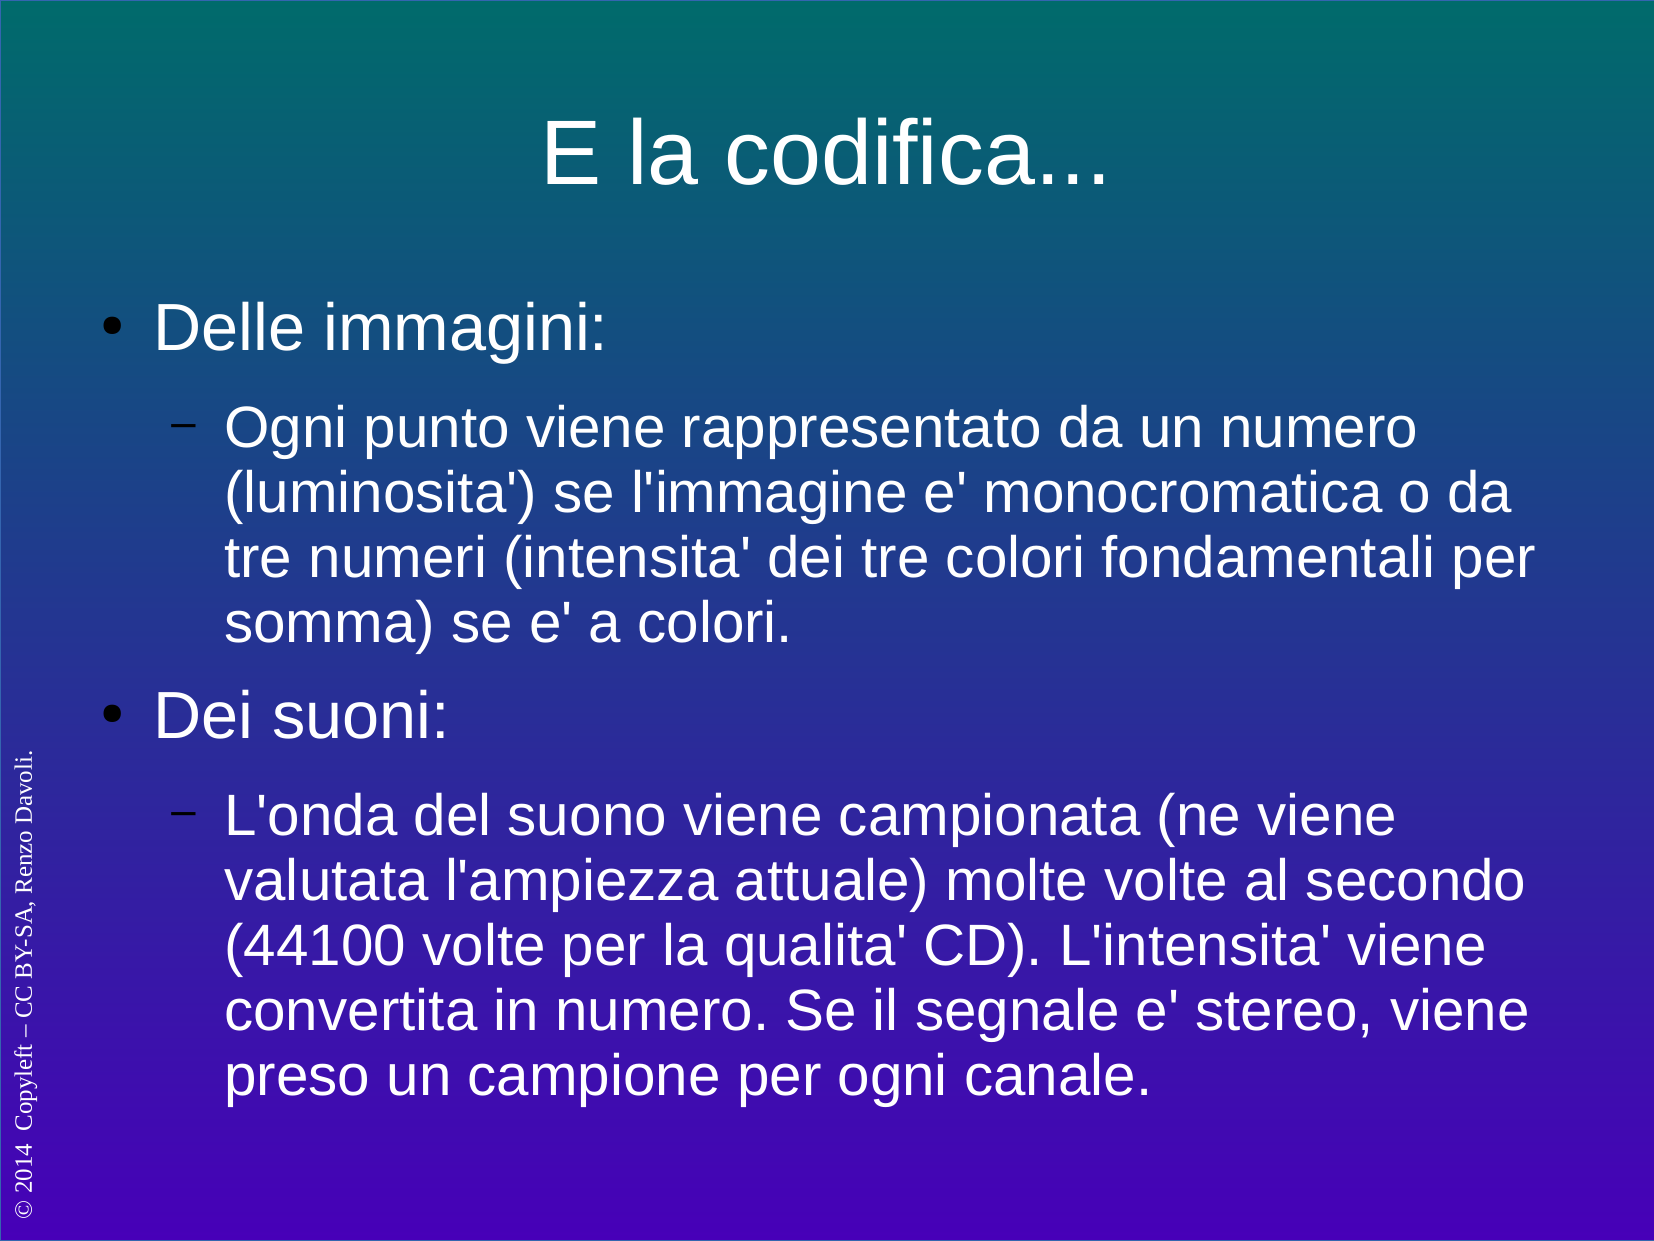

# E la codifica...
Delle immagini:
Ogni punto viene rappresentato da un numero (luminosita') se l'immagine e' monocromatica o da tre numeri (intensita' dei tre colori fondamentali per somma) se e' a colori.
Dei suoni:
L'onda del suono viene campionata (ne viene valutata l'ampiezza attuale) molte volte al secondo (44100 volte per la qualita' CD). L'intensita' viene convertita in numero. Se il segnale e' stereo, viene preso un campione per ogni canale.